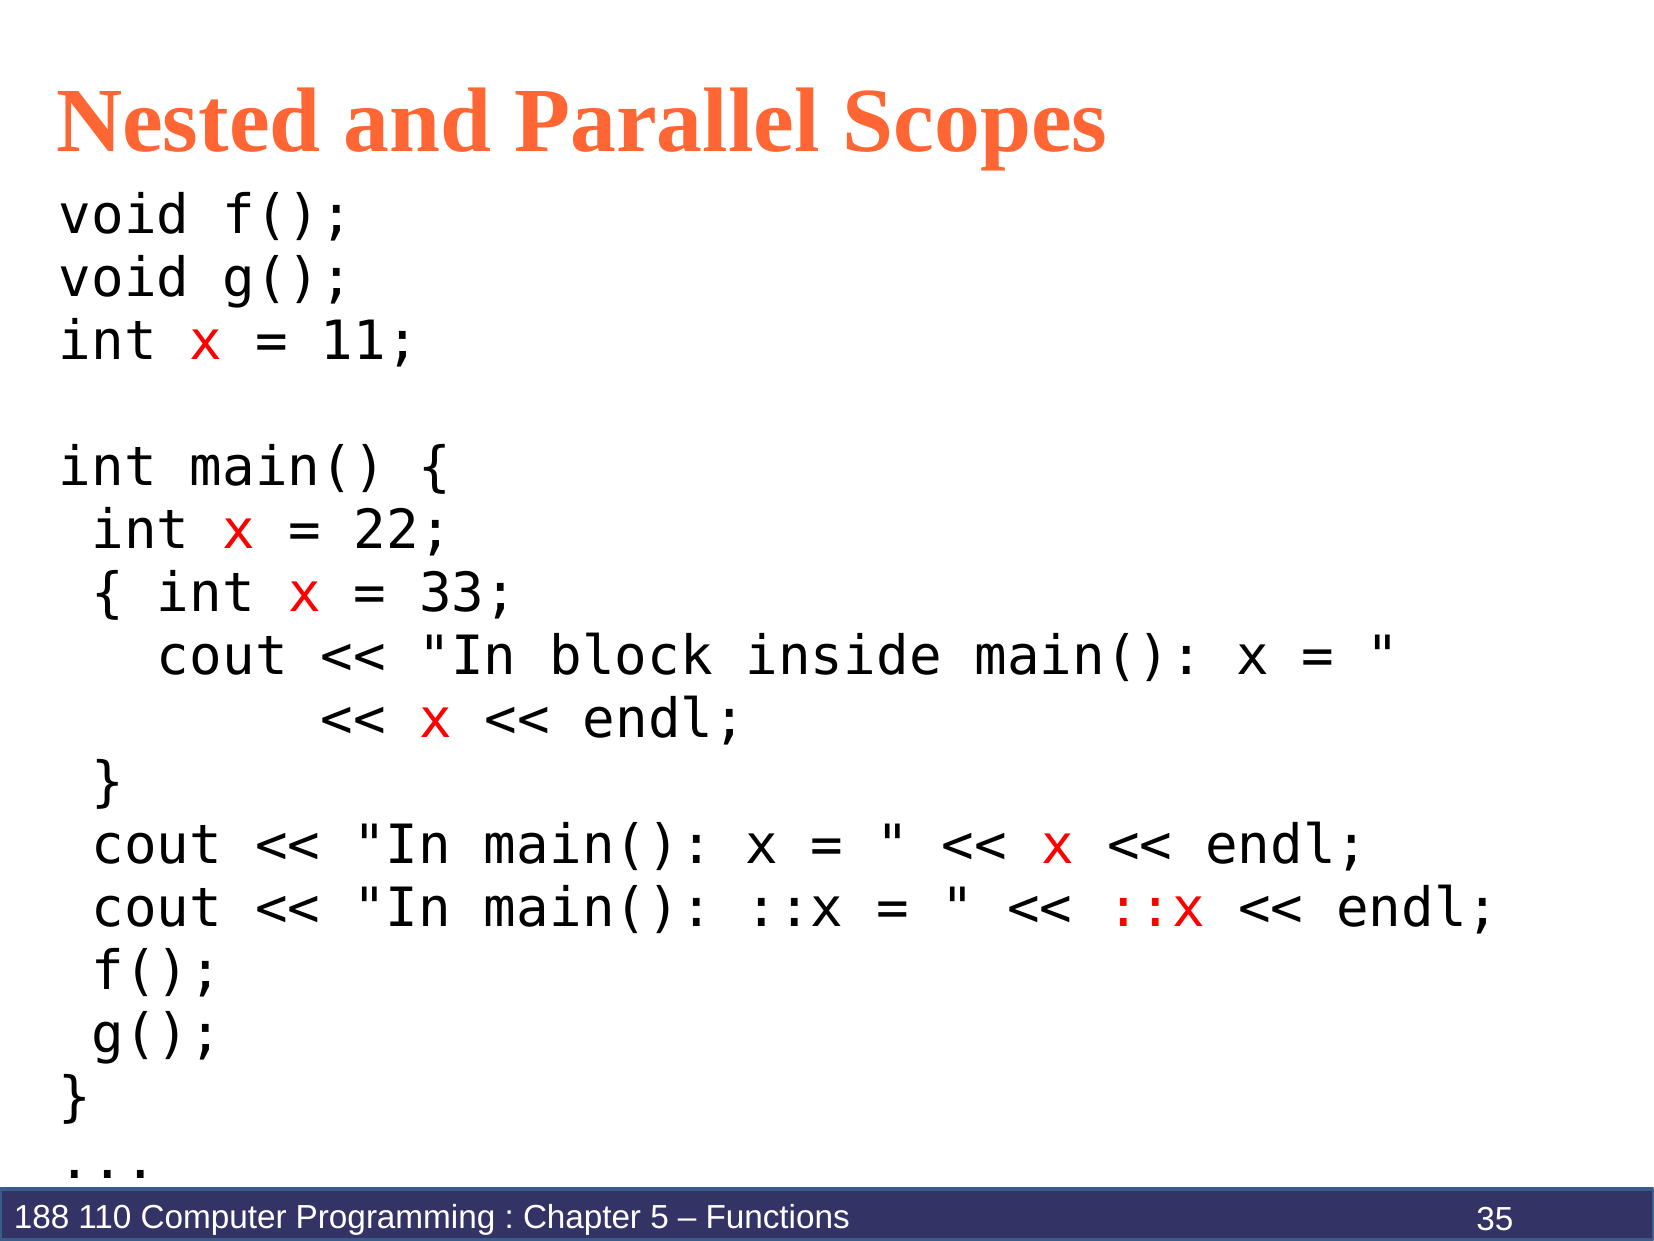

# Nested and Parallel Scopes
void f();
void g();
int x = 11;
int main() {
 int x = 22;
 { int x = 33;
 cout << "In block inside main(): x = "
 << x << endl;
 }
 cout << "In main(): x = " << x << endl;
 cout << "In main(): ::x = " << ::x << endl;
 f();
 g();
}
...